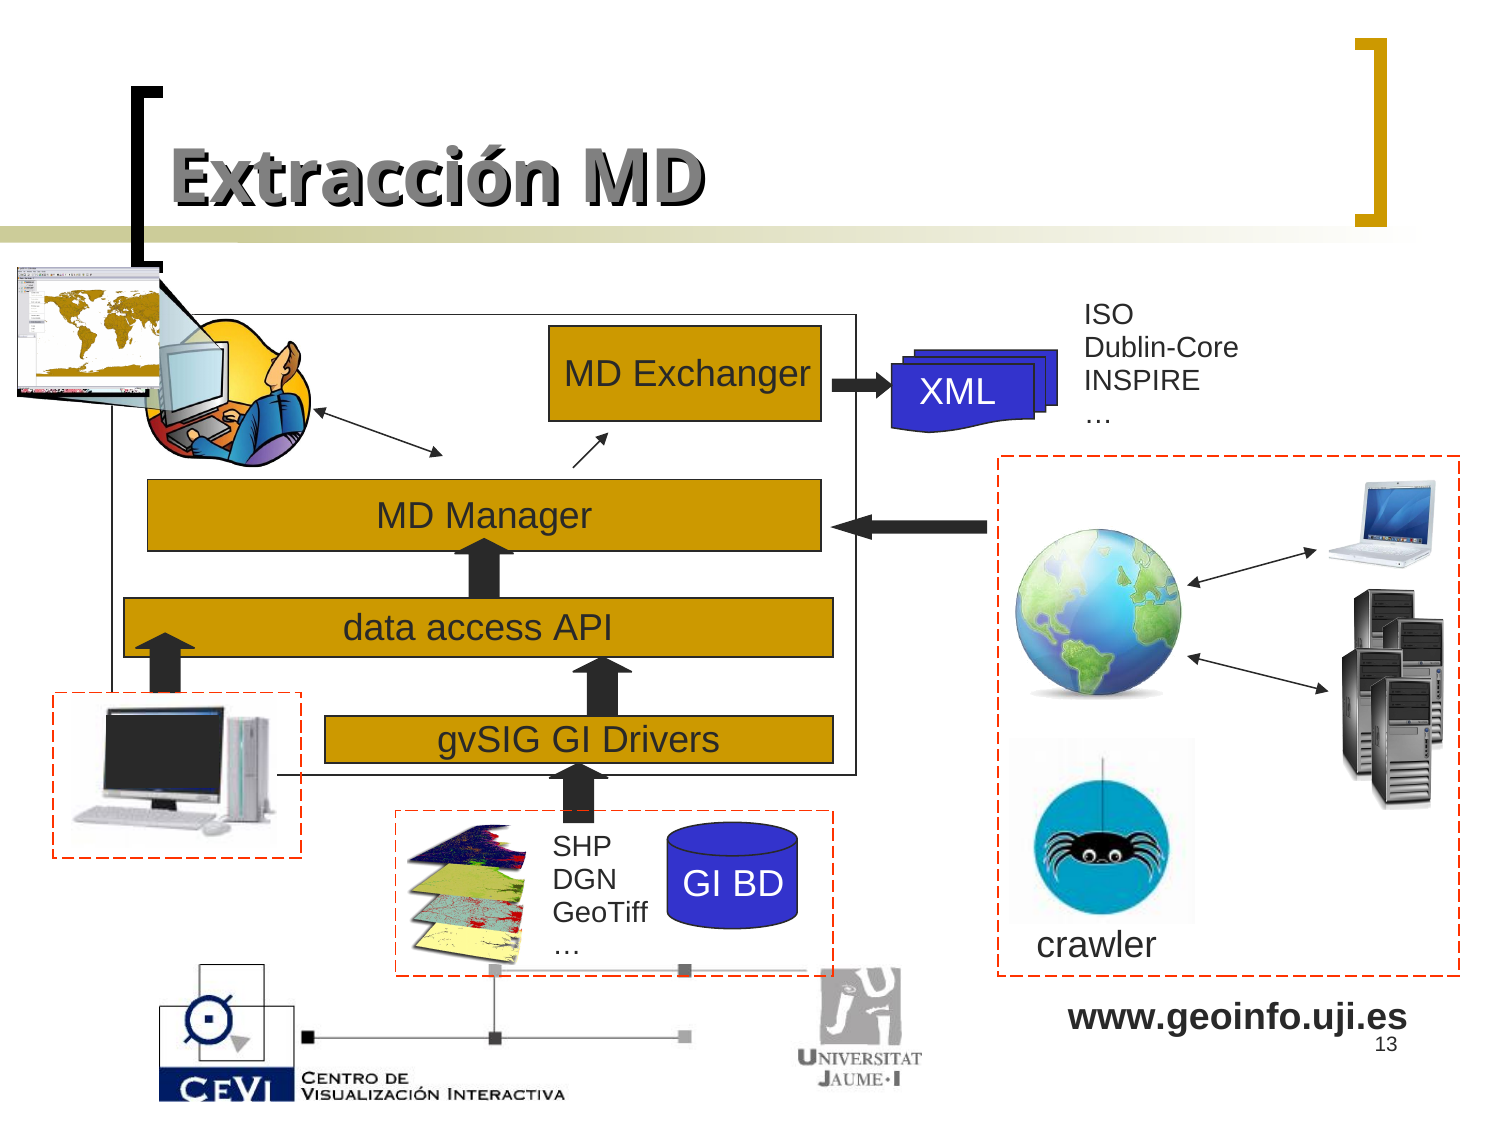

# Extracción MD
ISO
Dublin-Core
INSPIRE
…
MD Exchanger
XML
MD Manager
data access API
gvSIG GI Drivers
SHP
DGN
GeoTiff
…
GI BD
crawler
13